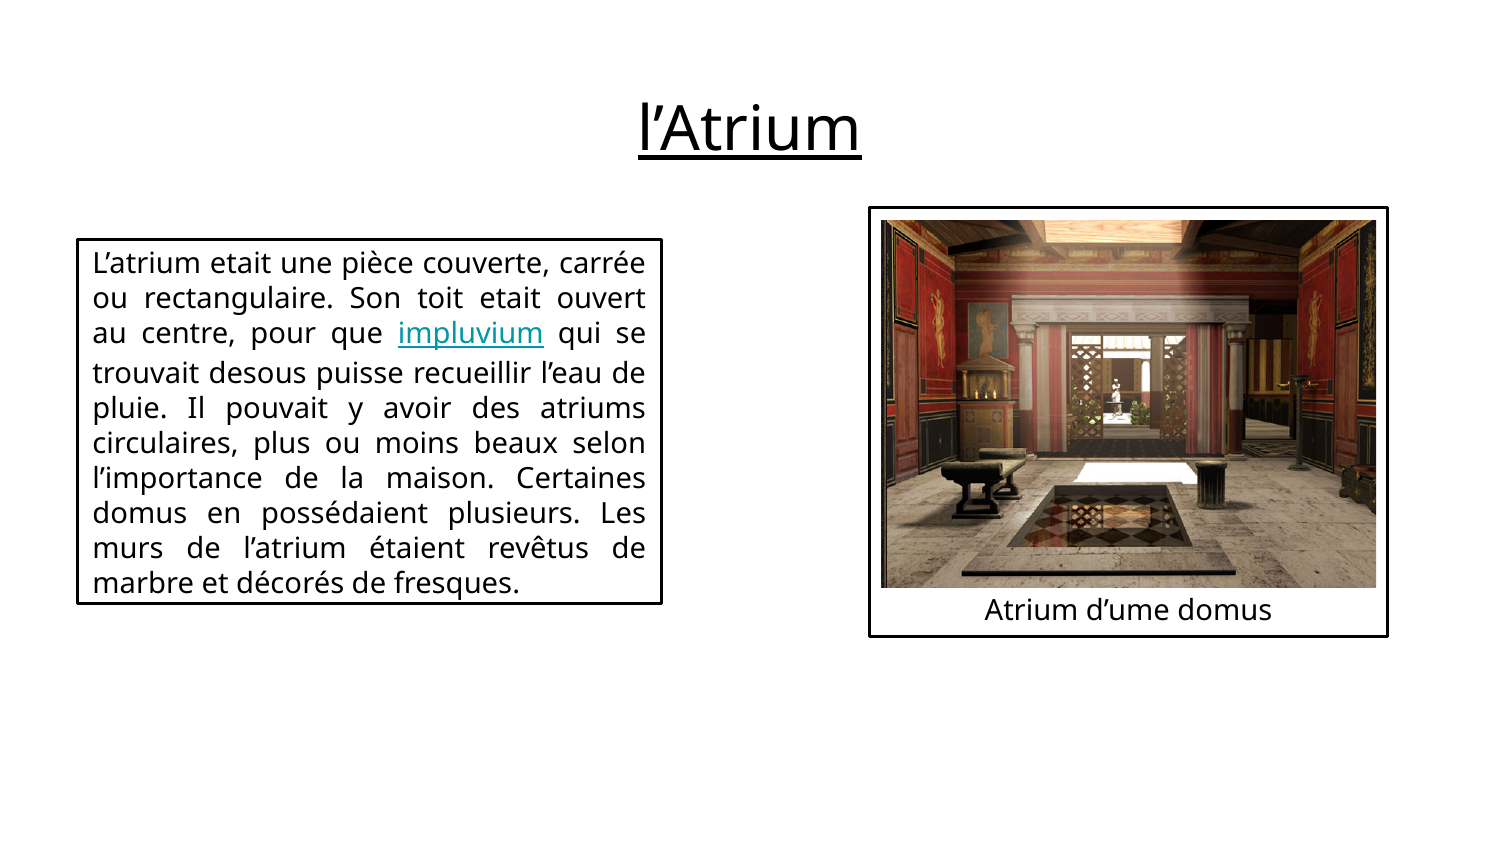

# l’Atrium
Atrium d’ume domus
L’atrium etait une pièce couverte, carrée ou rectangulaire. Son toit etait ouvert au centre, pour que impluvium qui se trouvait desous puisse recueillir l’eau de pluie. Il pouvait y avoir des atriums circulaires, plus ou moins beaux selon l’importance de la maison. Certaines domus en possédaient plusieurs. Les murs de l’atrium étaient revêtus de marbre et décorés de fresques.